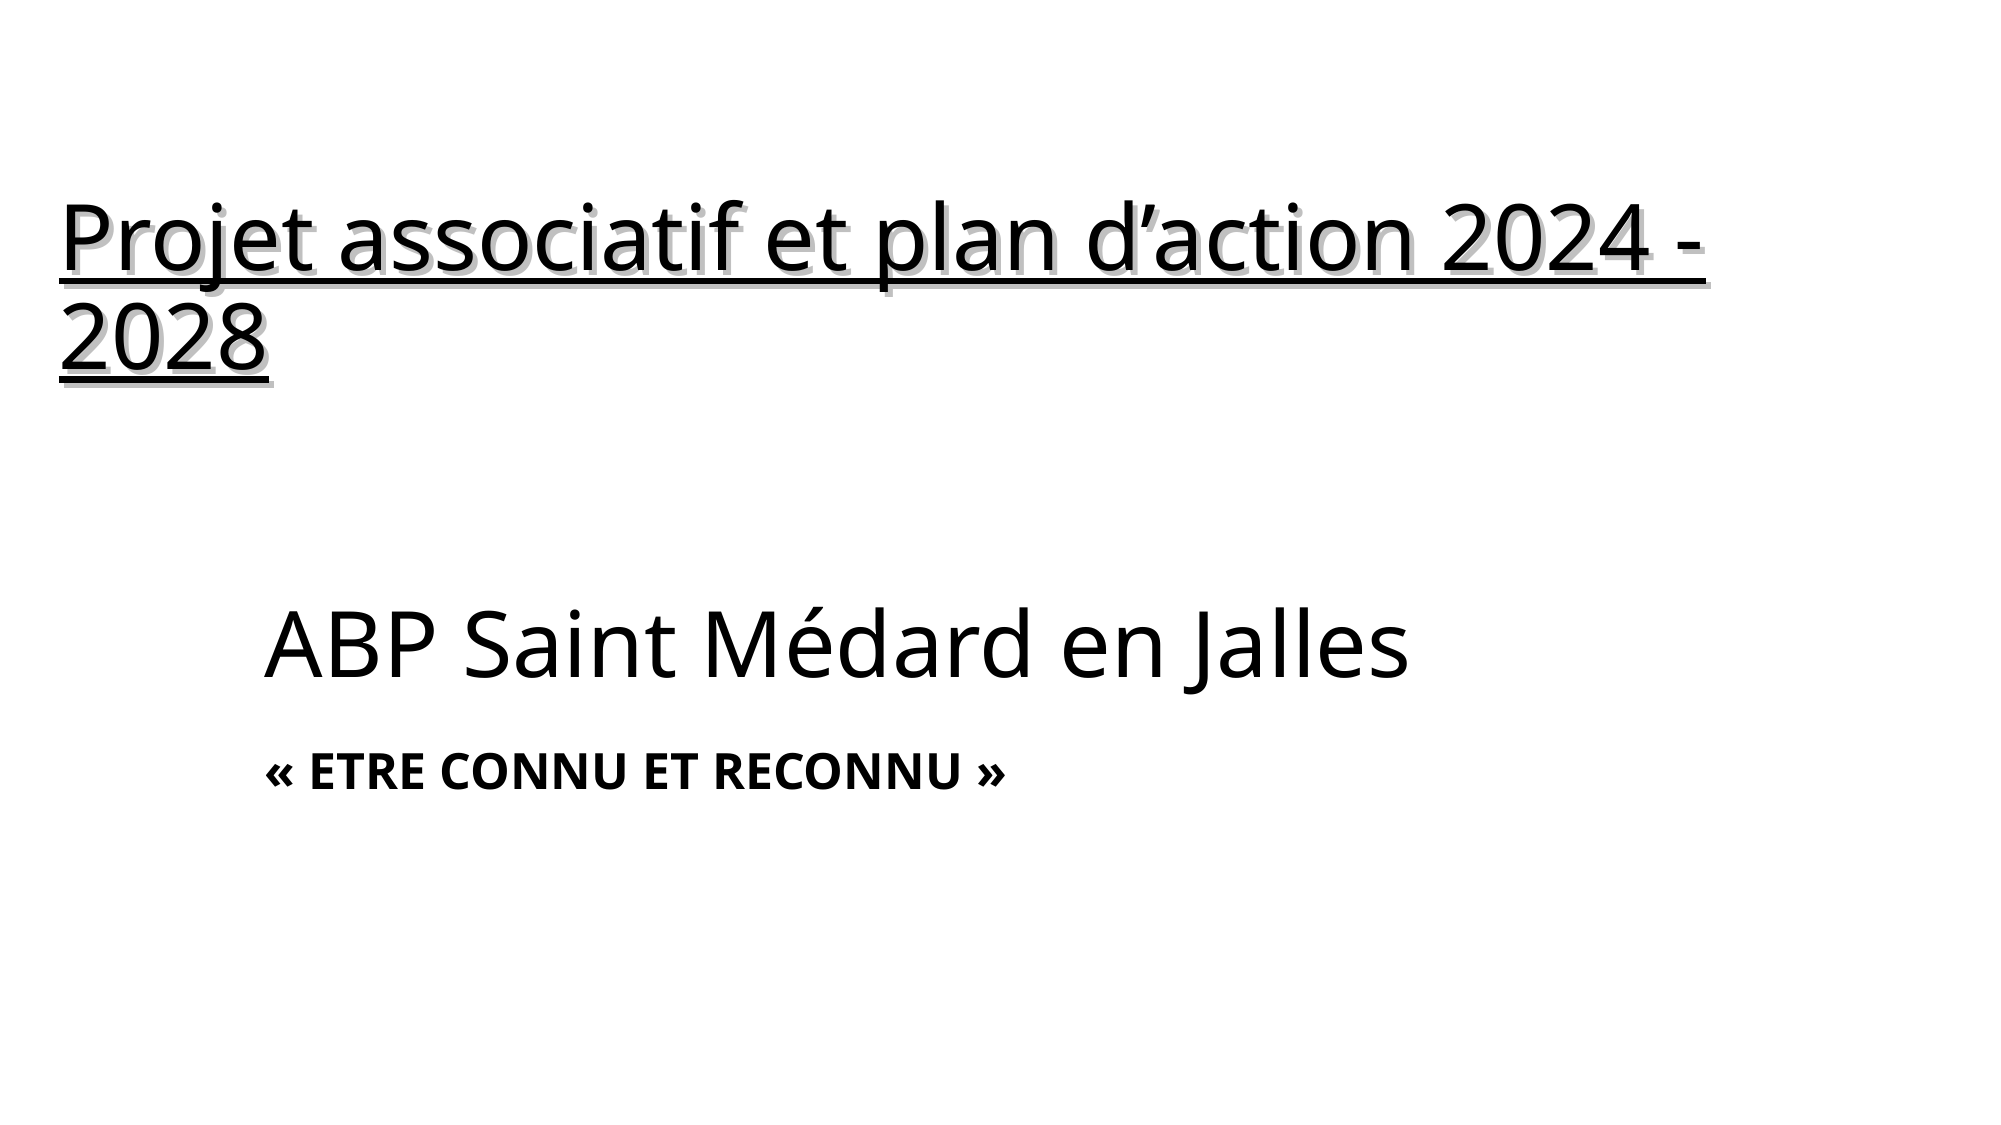

# Projet associatif et plan d’action 2024 -2028
ABP Saint Médard en Jalles
« ETRE CONNU ET RECONNU »